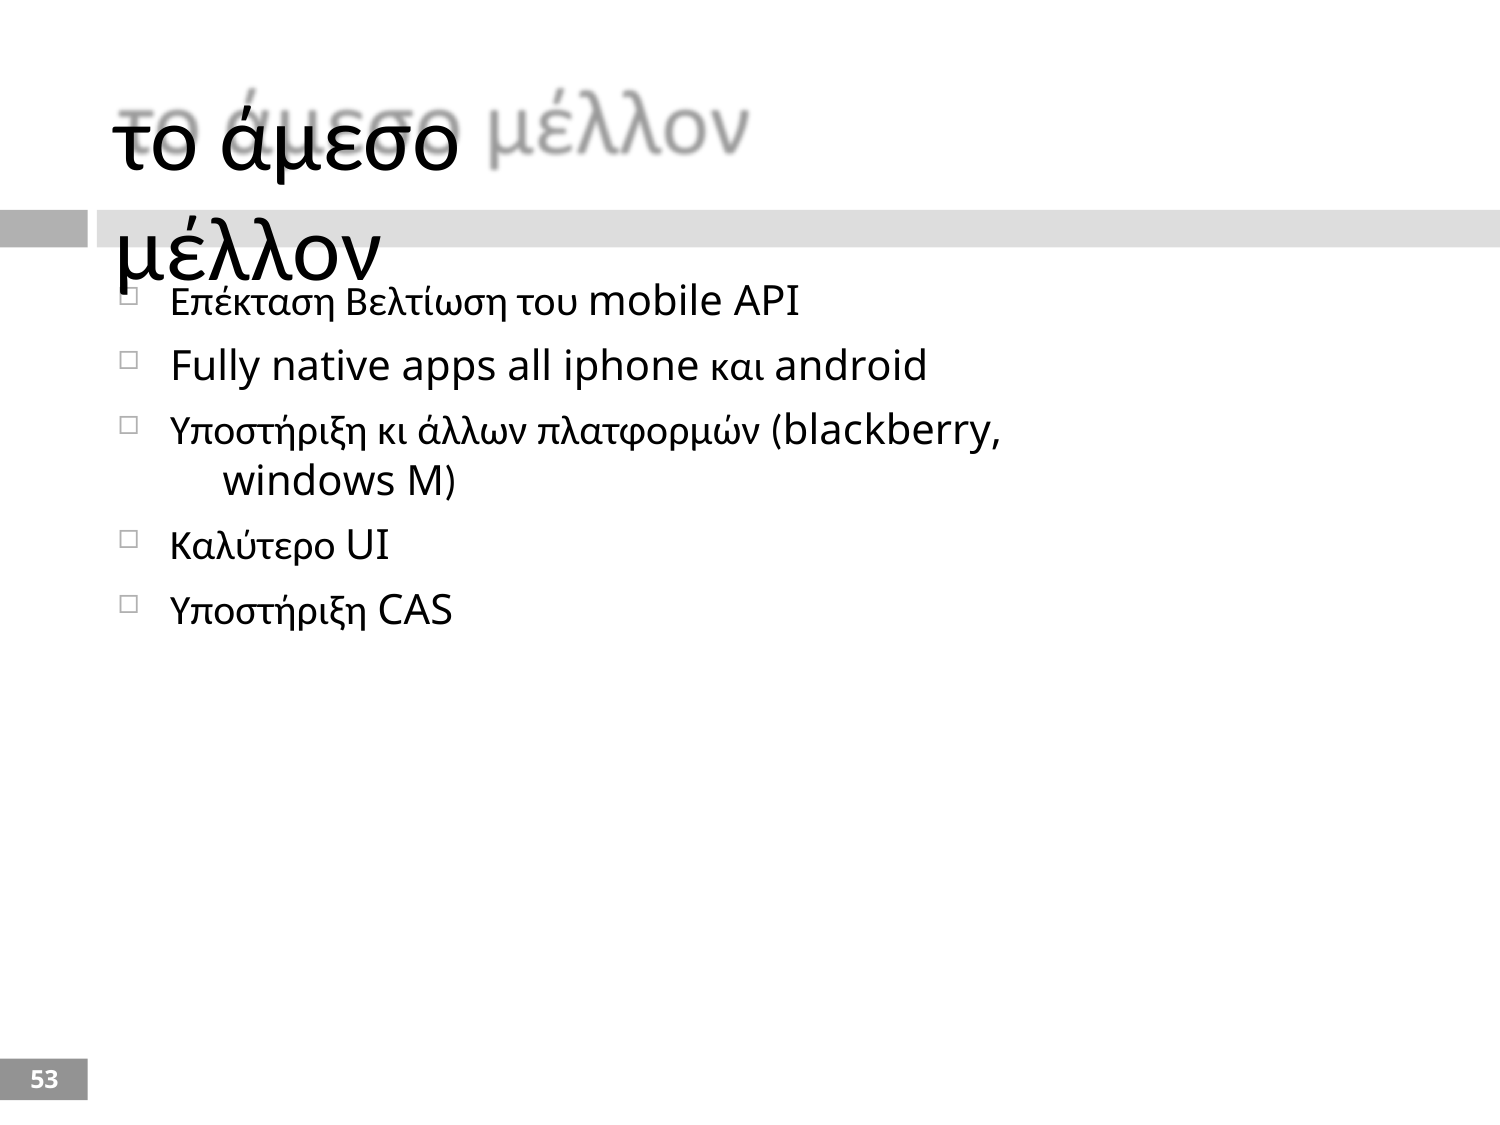

το άμεσο μέλλον
Επέκταση Βελτίωση του mobile API
Fully native apps all iphone και android
Υποστήριξη κι άλλων πλατφορμών (blackberry, windows M)
Καλύτερο UI
Υποστήριξη CAS
53